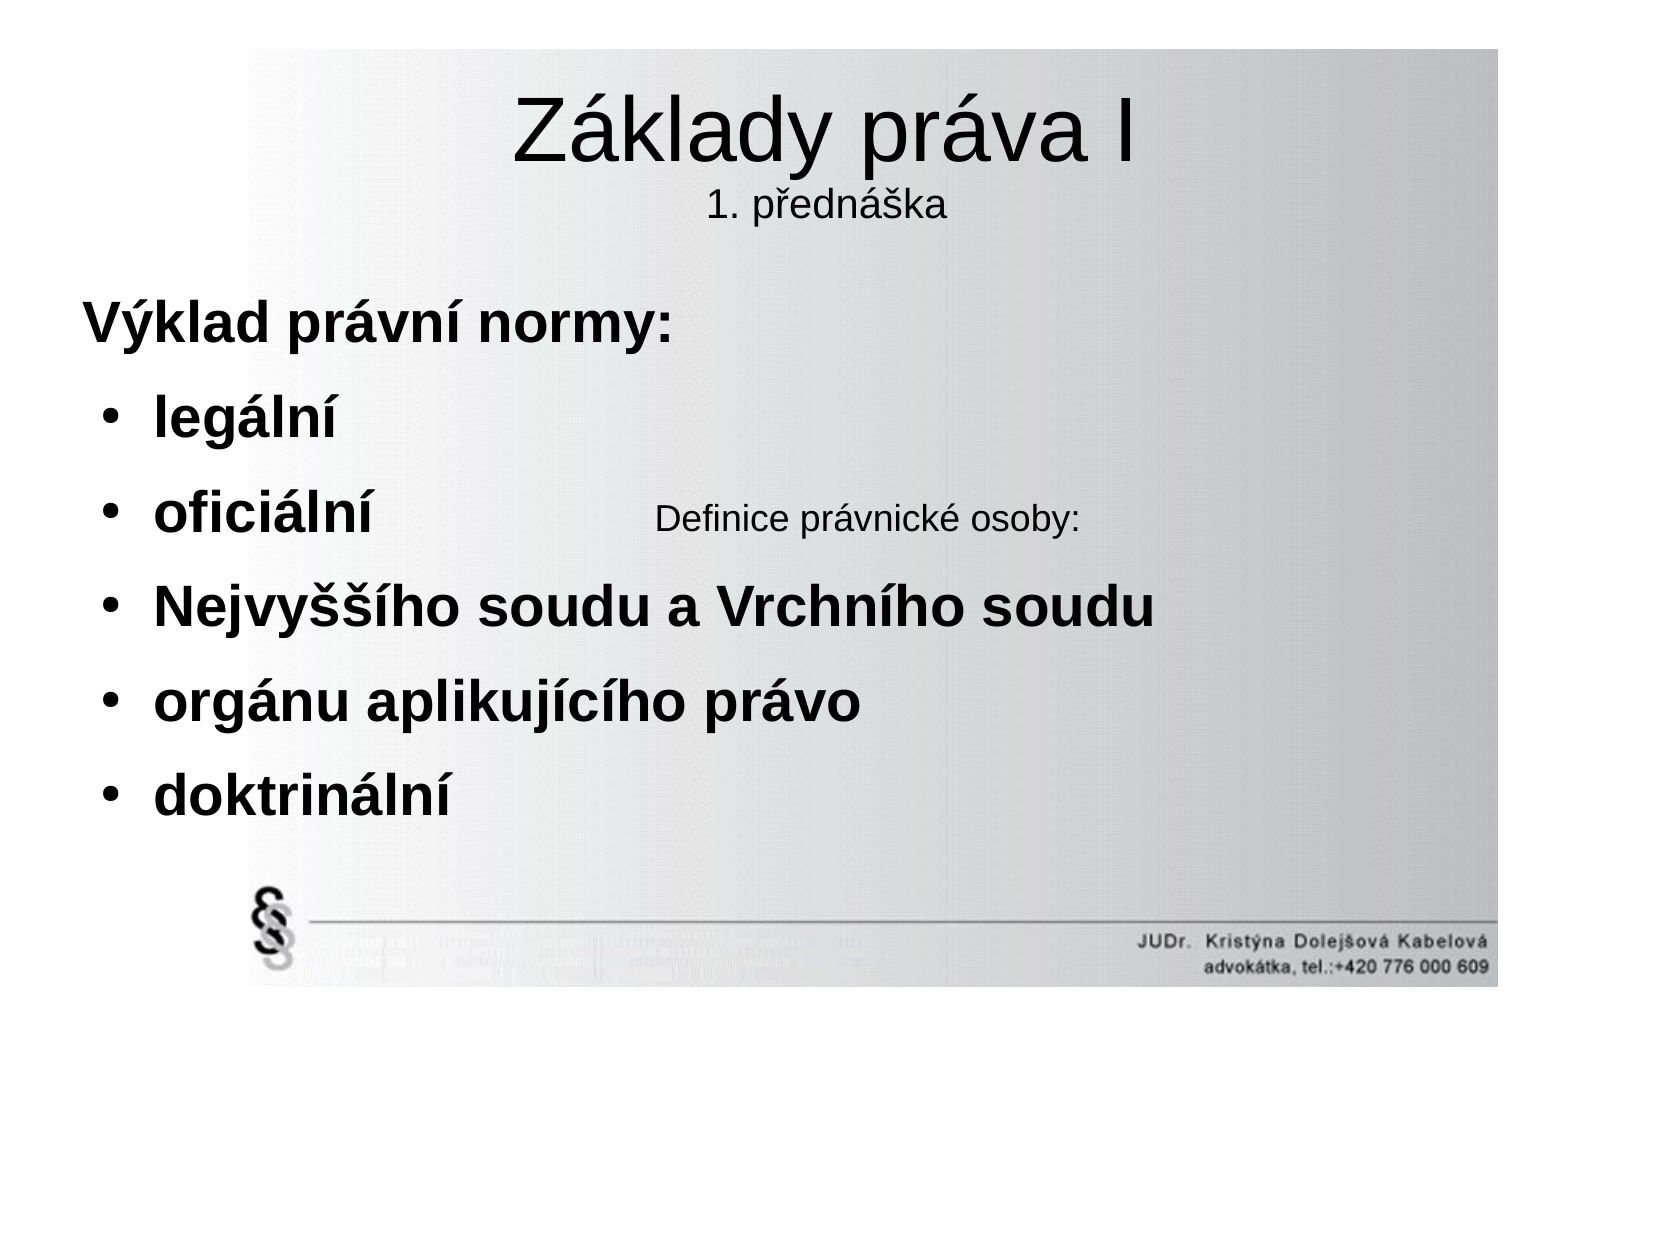

# Základy práva I 1. přednáška
Výklad právní normy:
legální
oficiální
Nejvyššího soudu a Vrchního soudu
orgánu aplikujícího právo
doktrinální